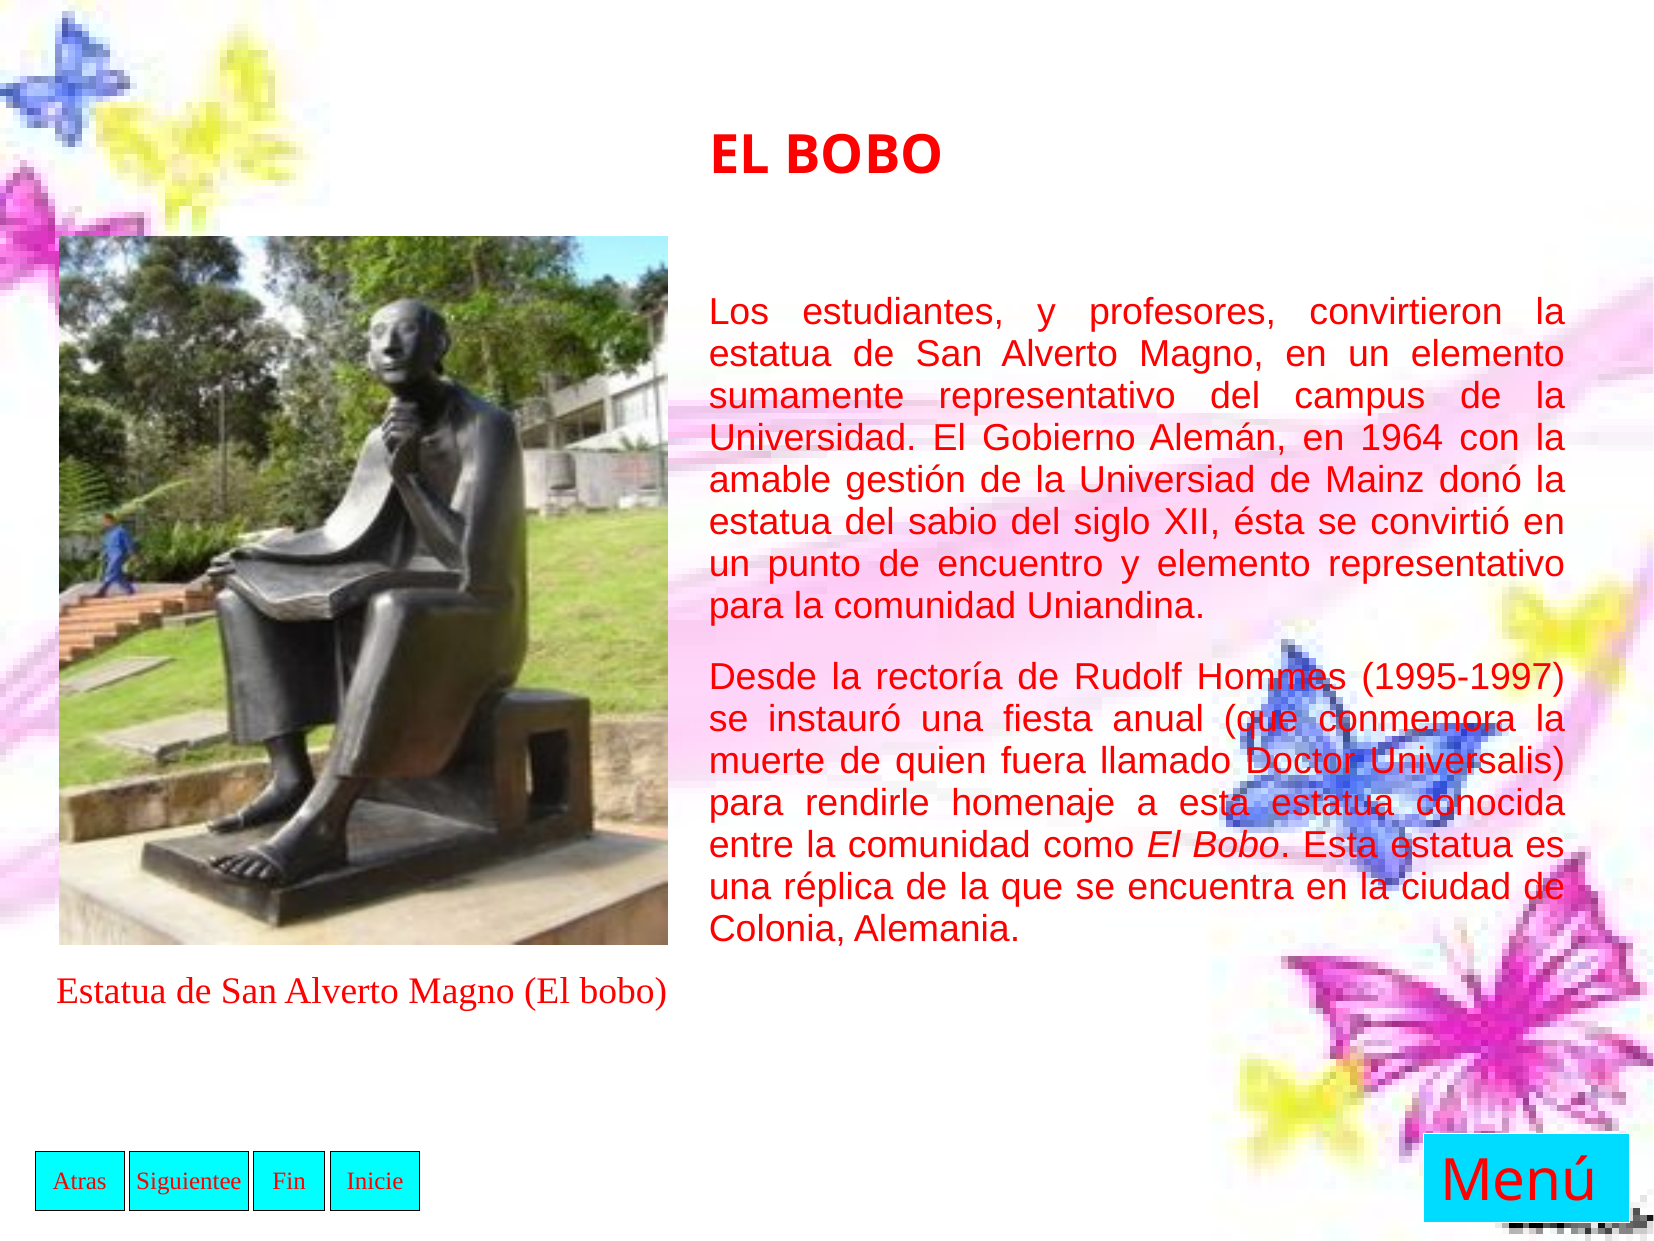

# EL BOBO
Los estudiantes, y profesores, convirtieron la estatua de San Alverto Magno, en un elemento sumamente representativo del campus de la Universidad. El Gobierno Alemán, en 1964 con la amable gestión de la Universiad de Mainz donó la estatua del sabio del siglo XII, ésta se convirtió en un punto de encuentro y elemento representativo para la comunidad Uniandina.
Desde la rectoría de Rudolf Hommes (1995-1997) se instauró una fiesta anual (que conmemora la muerte de quien fuera llamado Doctor Universalis) para rendirle homenaje a esta estatua conocida entre la comunidad como El Bobo. Esta estatua es una réplica de la que se encuentra en la ciudad de Colonia, Alemania.
Estatua de San Alverto Magno (El bobo)
Menú
Atras
Siguientee
Fin
Inicie